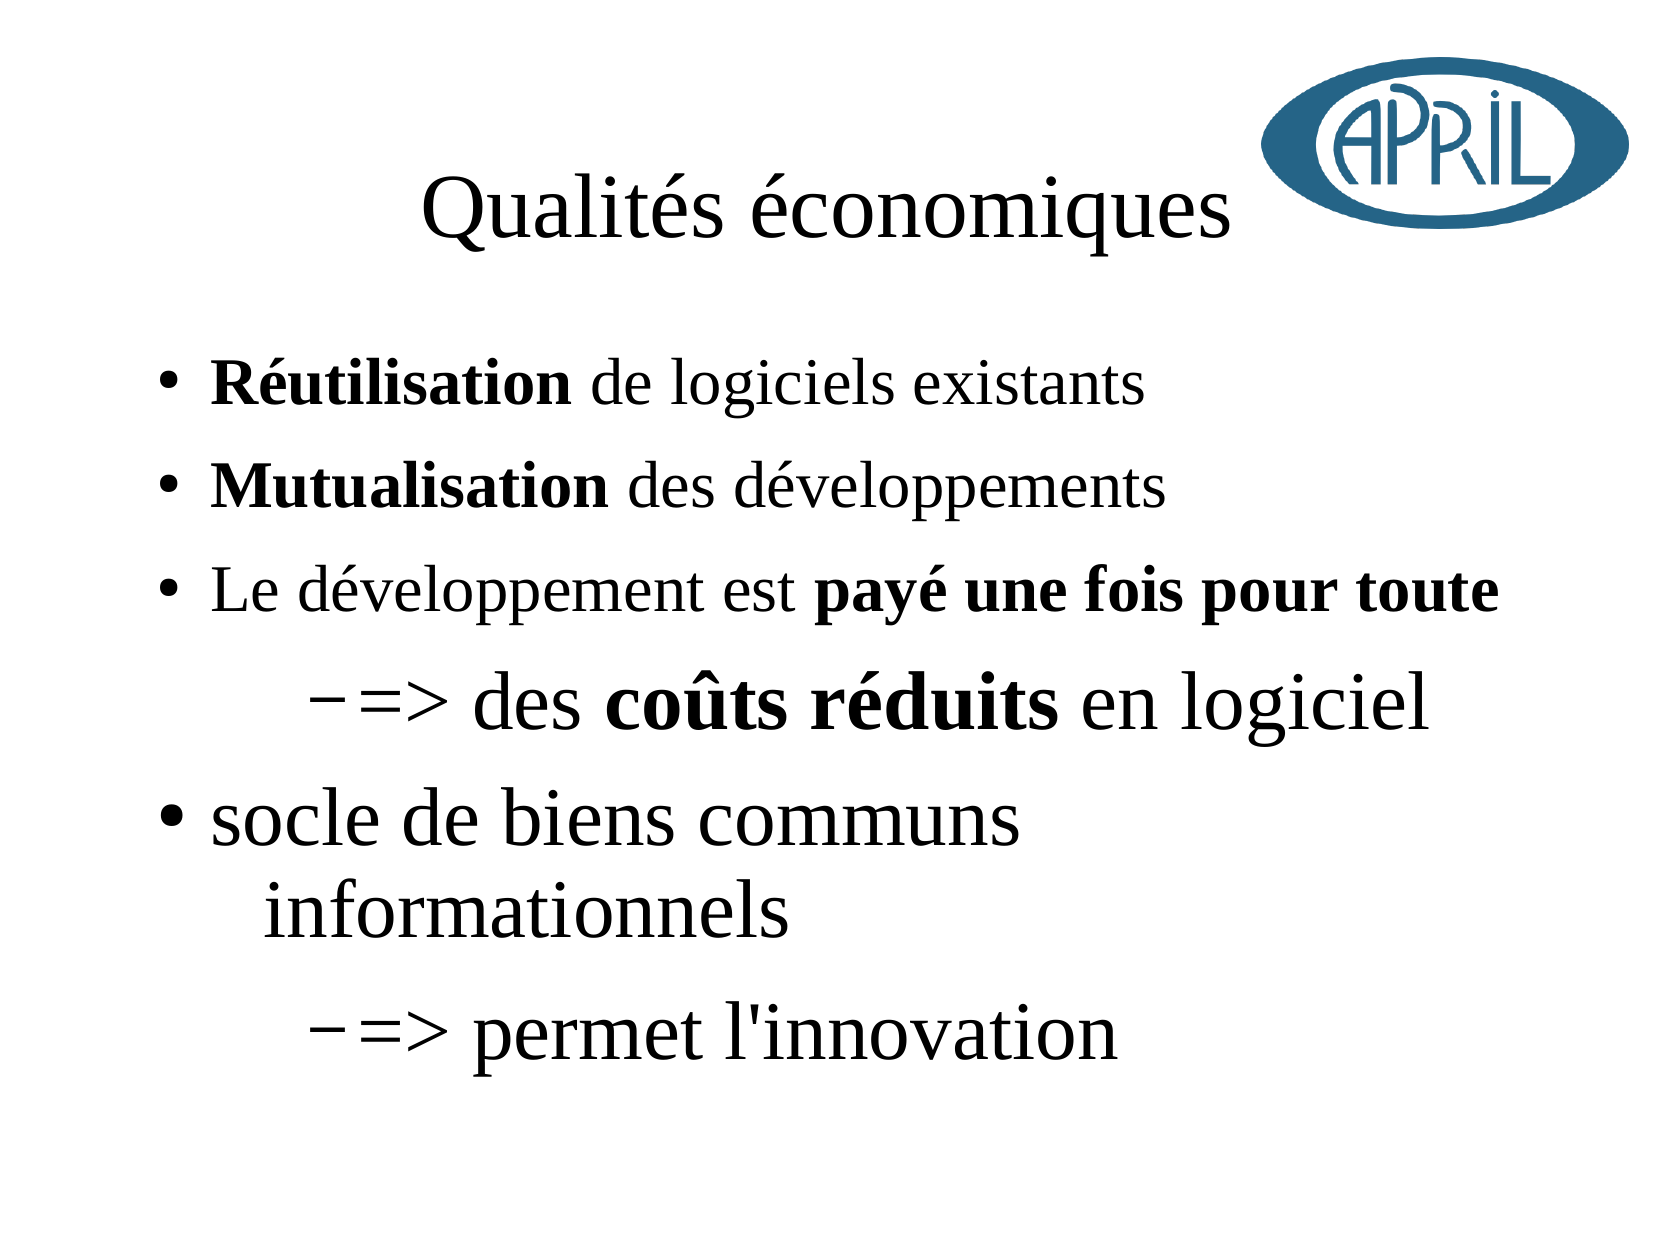

# Qualités économiques
Réutilisation de logiciels existants
Mutualisation des développements
Le développement est payé une fois pour toute
=> des coûts réduits en logiciel
socle de biens communs informationnels
=> permet l'innovation